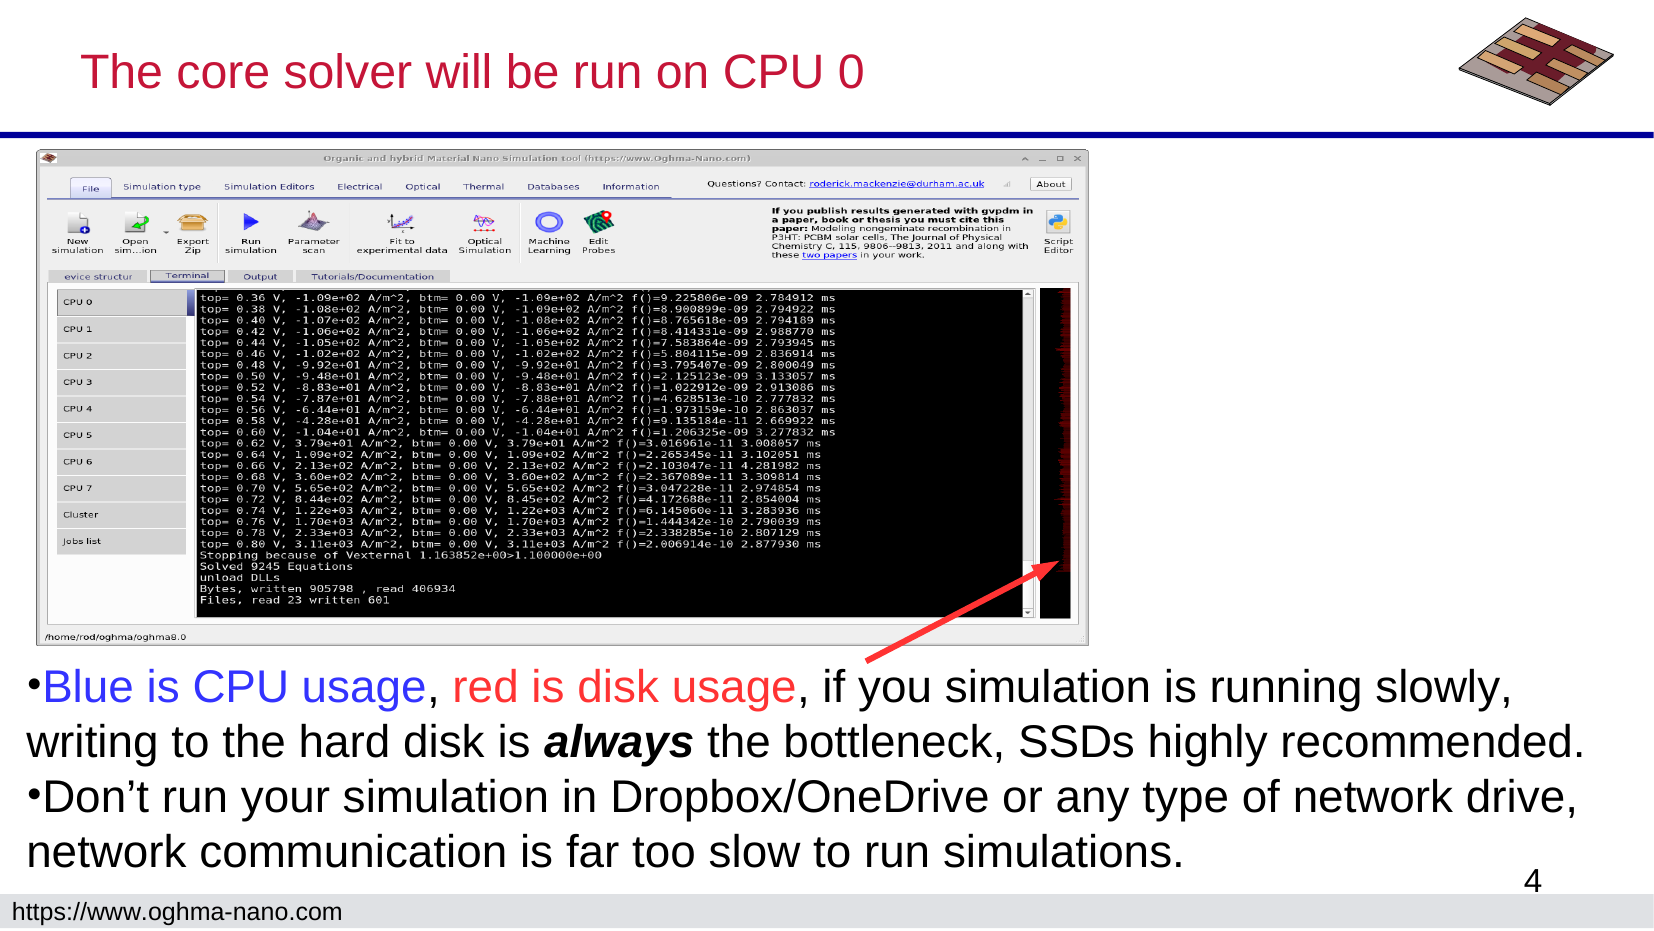

# The core solver will be run on CPU 0
Blue is CPU usage, red is disk usage, if you simulation is running slowly, writing to the hard disk is always the bottleneck, SSDs highly recommended.
Don’t run your simulation in Dropbox/OneDrive or any type of network drive, network communication is far too slow to run simulations.